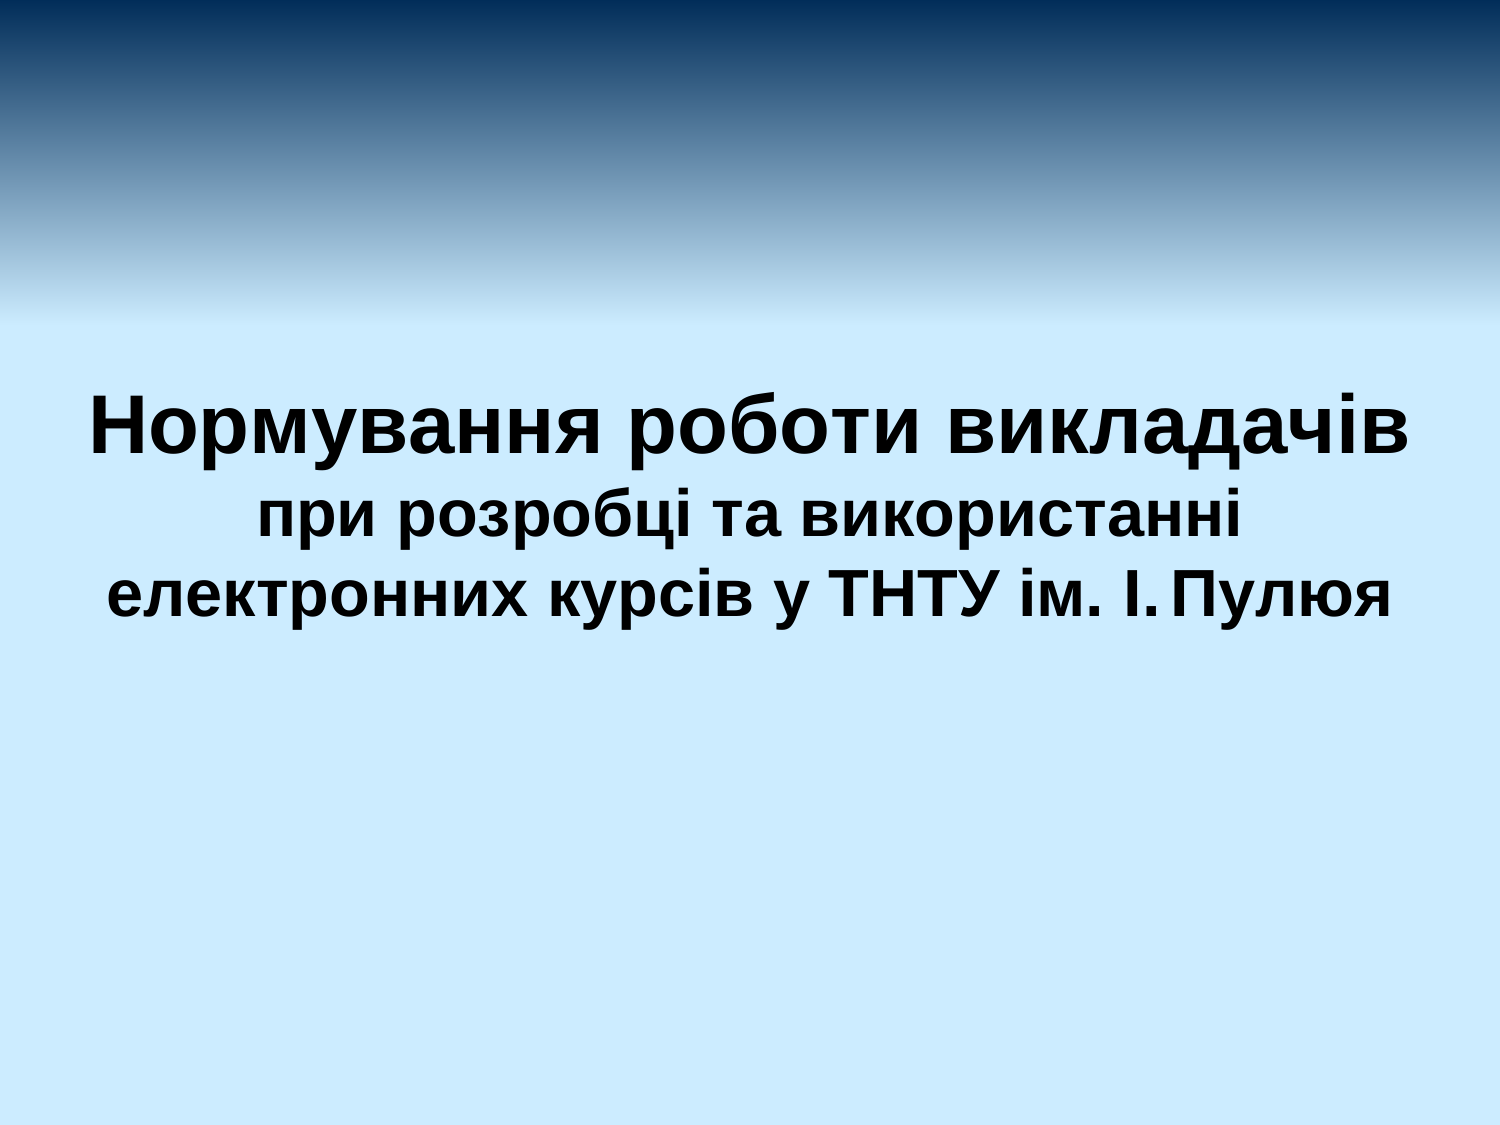

# Нормування роботи викладачів при розробці та використанні електронних курсів у ТНТУ ім. І. Пулюя